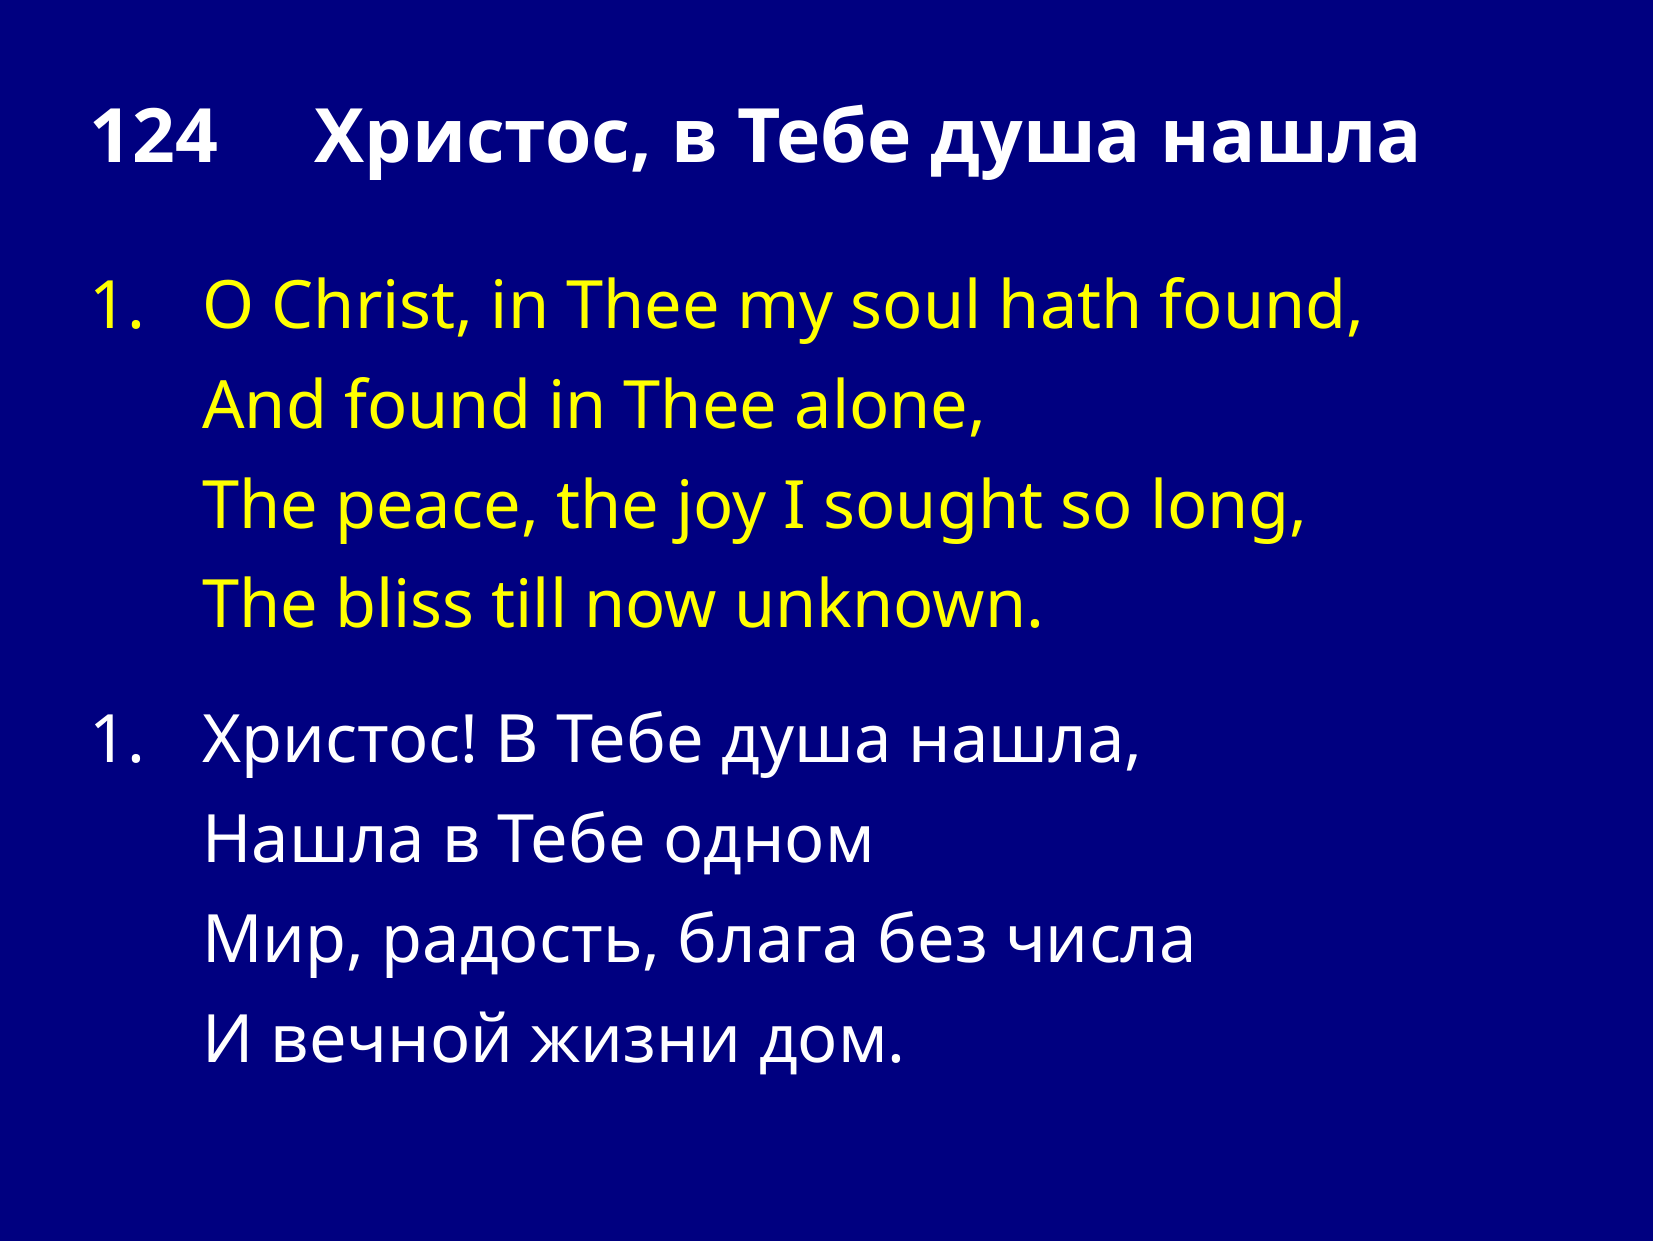

124	Христос, в Тебе душа нашла
1.	O Christ, in Thee my soul hath found,
	And found in Thee alone,
	The peace, the joy I sought so long,
	The bliss till now unknown.
1.	Христос! В Тебе душа нашла,
	Нашла в Тебе одном
	Мир, радость, блага без числа
	И вечной жизни дом.